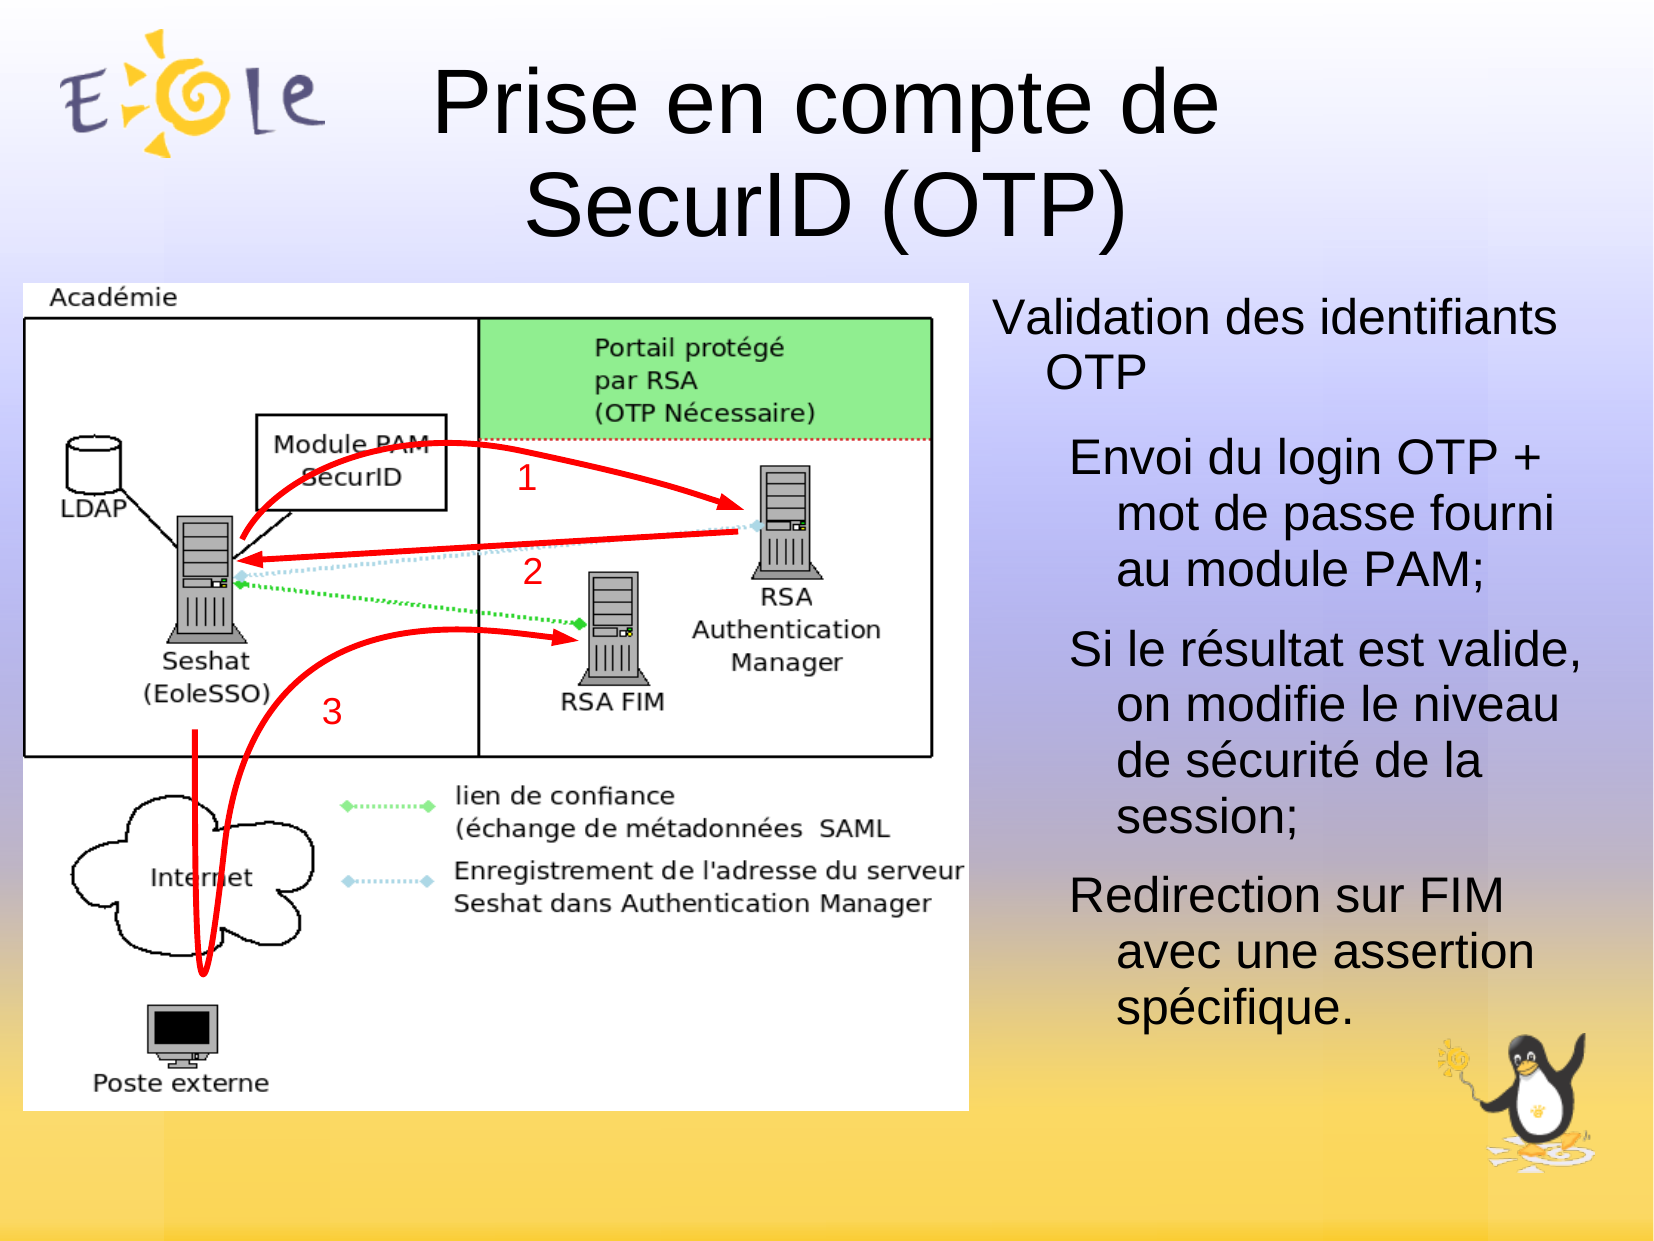

# Prise en compte de SecurID (OTP)
Validation des identifiants OTP
Envoi du login OTP + mot de passe fourni au module PAM;
Si le résultat est valide, on modifie le niveau de sécurité de la session;
Redirection sur FIM avec une assertion spécifique.
1
2
3